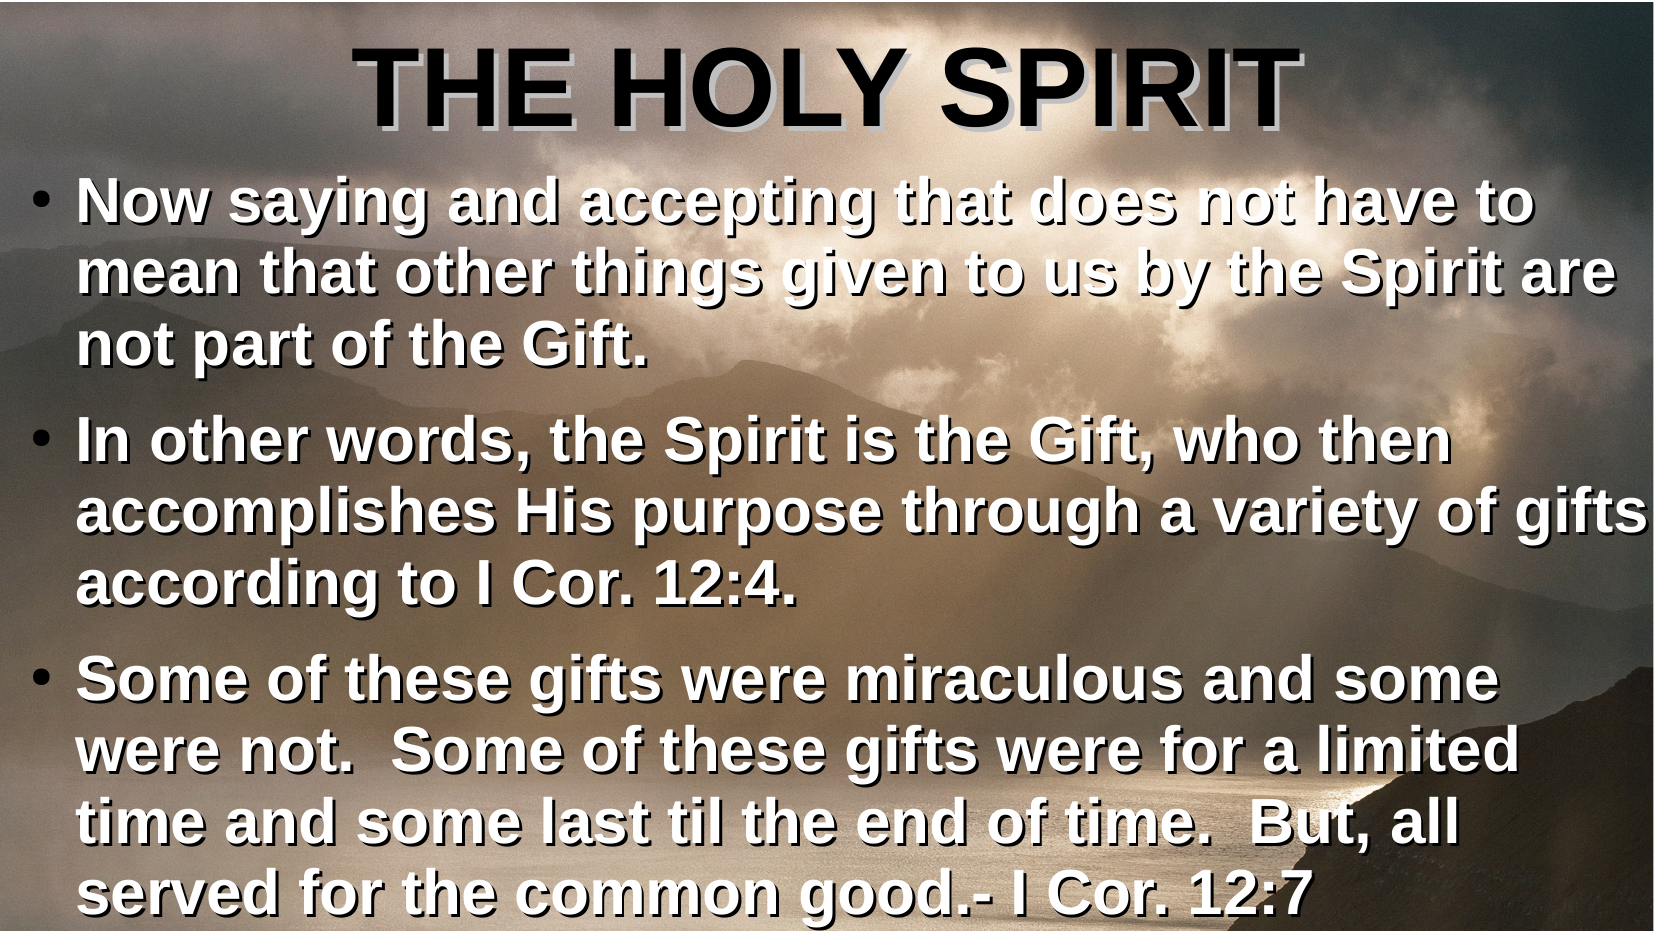

# THE HOLY SPIRIT
Now saying and accepting that does not have to mean that other things given to us by the Spirit are not part of the Gift.
In other words, the Spirit is the Gift, who then accomplishes His purpose through a variety of gifts according to I Cor. 12:4.
Some of these gifts were miraculous and some were not. Some of these gifts were for a limited time and some last til the end of time. But, all served for the common good.- I Cor. 12:7